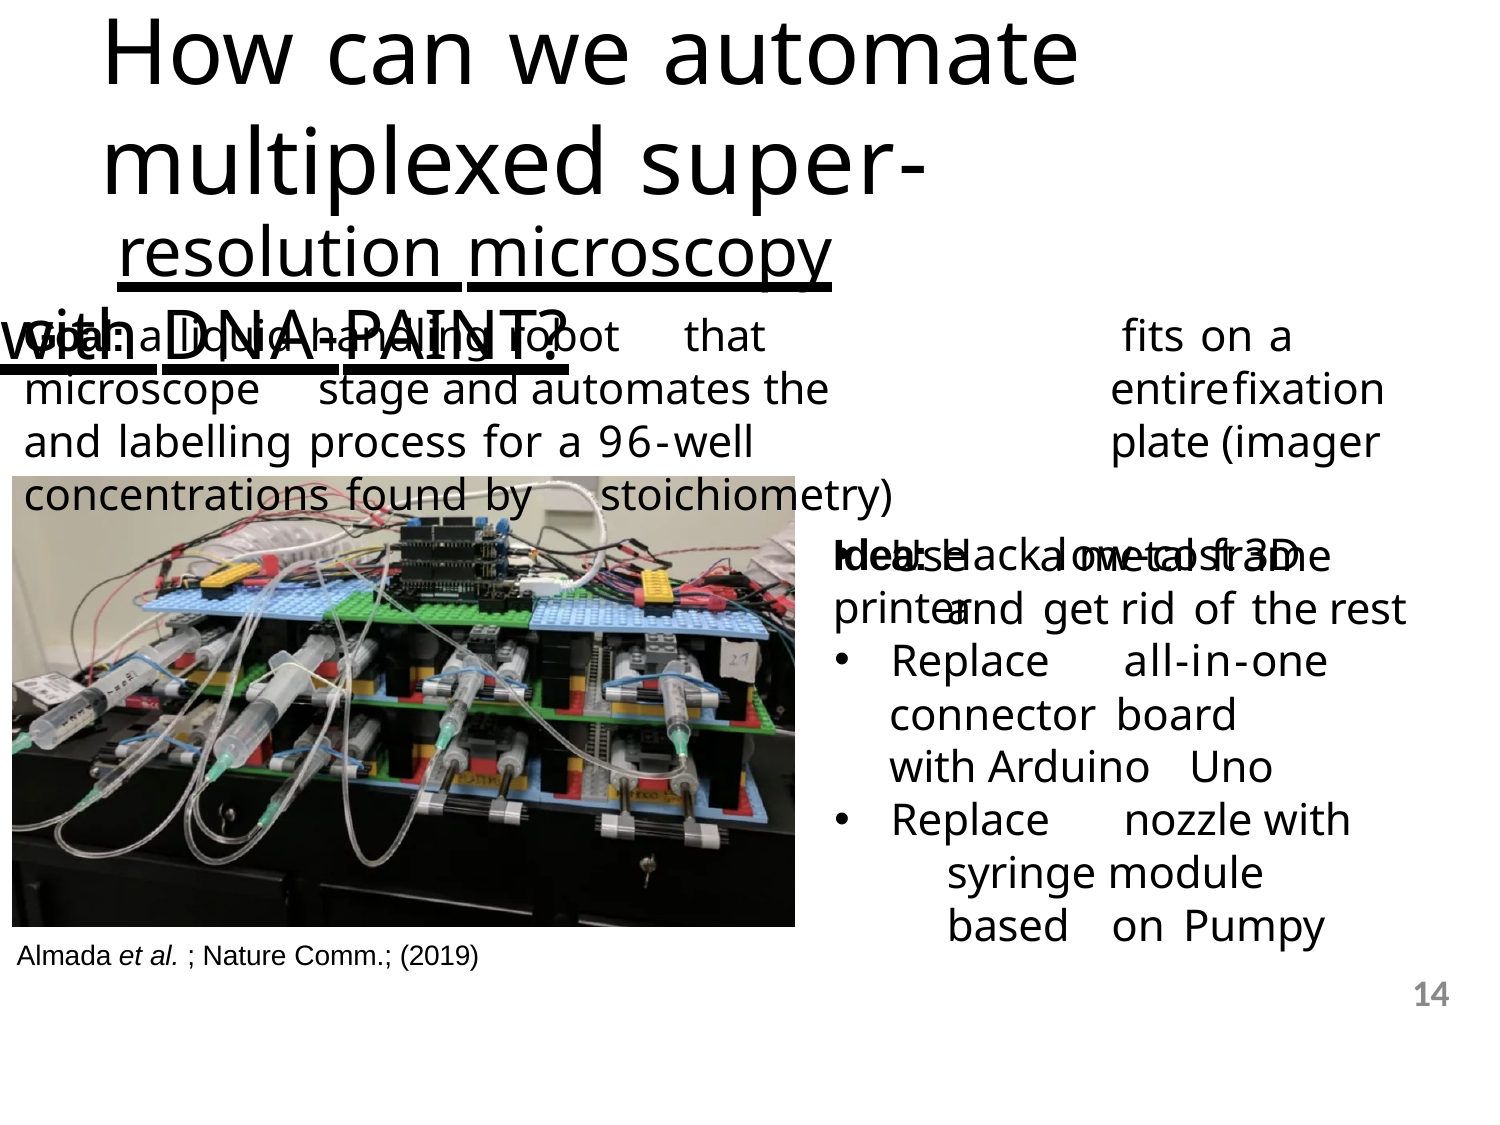

# How can we automate multiplexed super-
	resolution microscopy	with DNA-PAINT?
Goal: a liquid handling robot	that	 fits on a microscope	stage	and automates the	entire	fixation and labelling process for a 96-well	plate (imager concentrations found by	stoichiometry)
Idea: Hack low-cost	3D	printer
Use	a metal frame	and get rid of the	rest
Replace	all-in-one
connector board with Arduino	Uno
Replace		nozzle	with syringe module	based	on Pumpy
14
Almada et al. ; Nature Comm.; (2019)